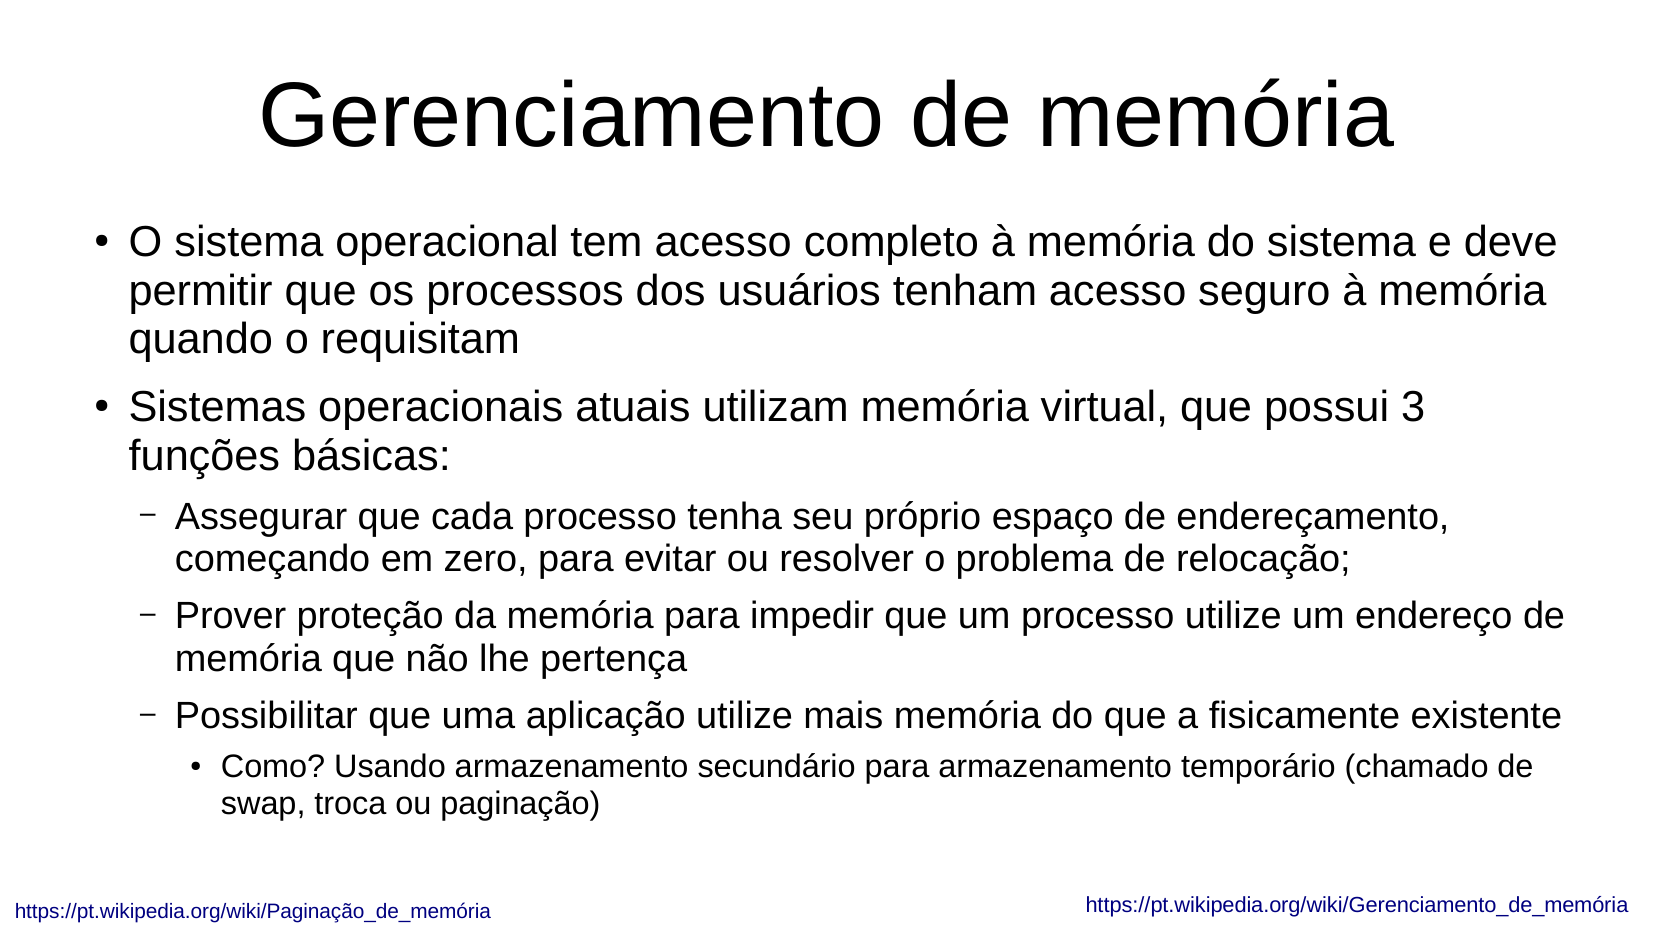

# Gerenciamento de memória
O sistema operacional tem acesso completo à memória do sistema e deve permitir que os processos dos usuários tenham acesso seguro à memória quando o requisitam
Sistemas operacionais atuais utilizam memória virtual, que possui 3 funções básicas:
Assegurar que cada processo tenha seu próprio espaço de endereçamento, começando em zero, para evitar ou resolver o problema de relocação;
Prover proteção da memória para impedir que um processo utilize um endereço de memória que não lhe pertença
Possibilitar que uma aplicação utilize mais memória do que a fisicamente existente
Como? Usando armazenamento secundário para armazenamento temporário (chamado de swap, troca ou paginação)
https://pt.wikipedia.org/wiki/Gerenciamento_de_memória
https://pt.wikipedia.org/wiki/Paginação_de_memória